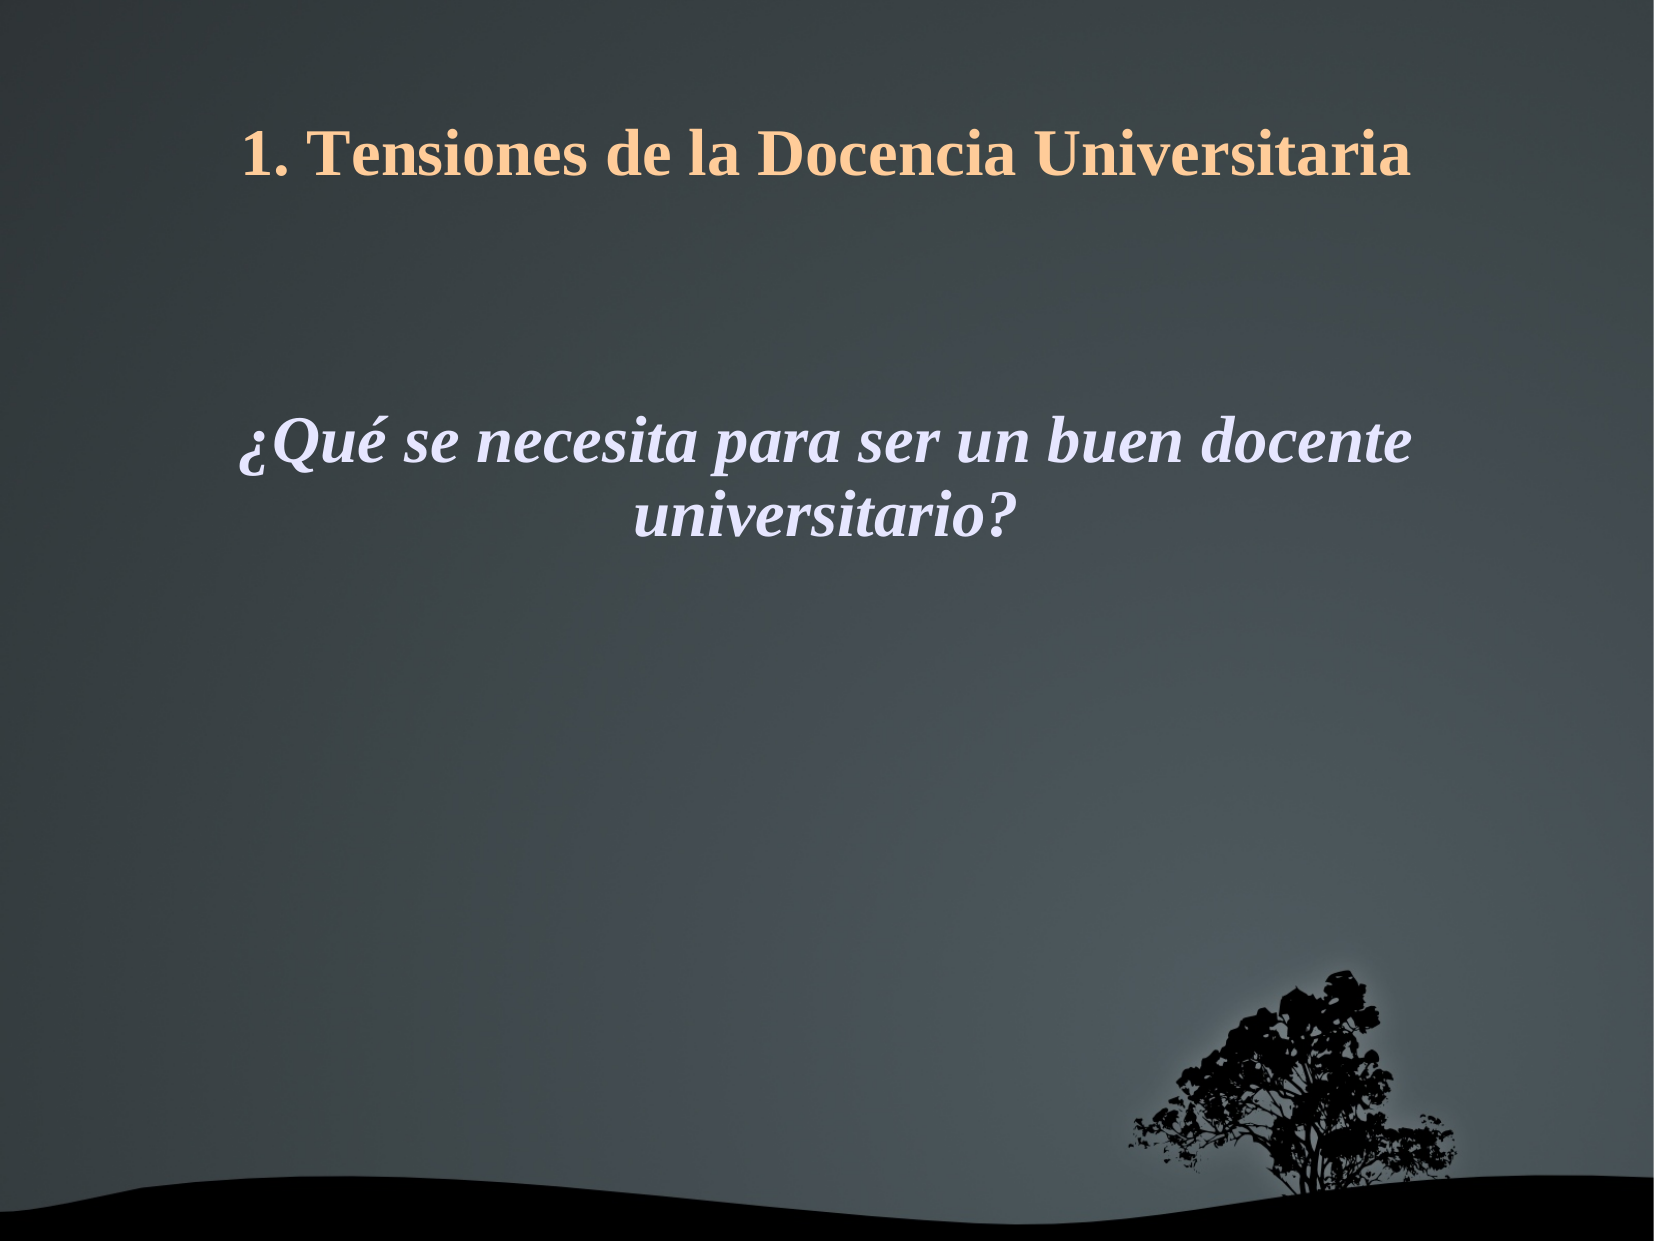

# 1. Tensiones de la Docencia Universitaria
¿Qué se necesita para ser un buen docente universitario?